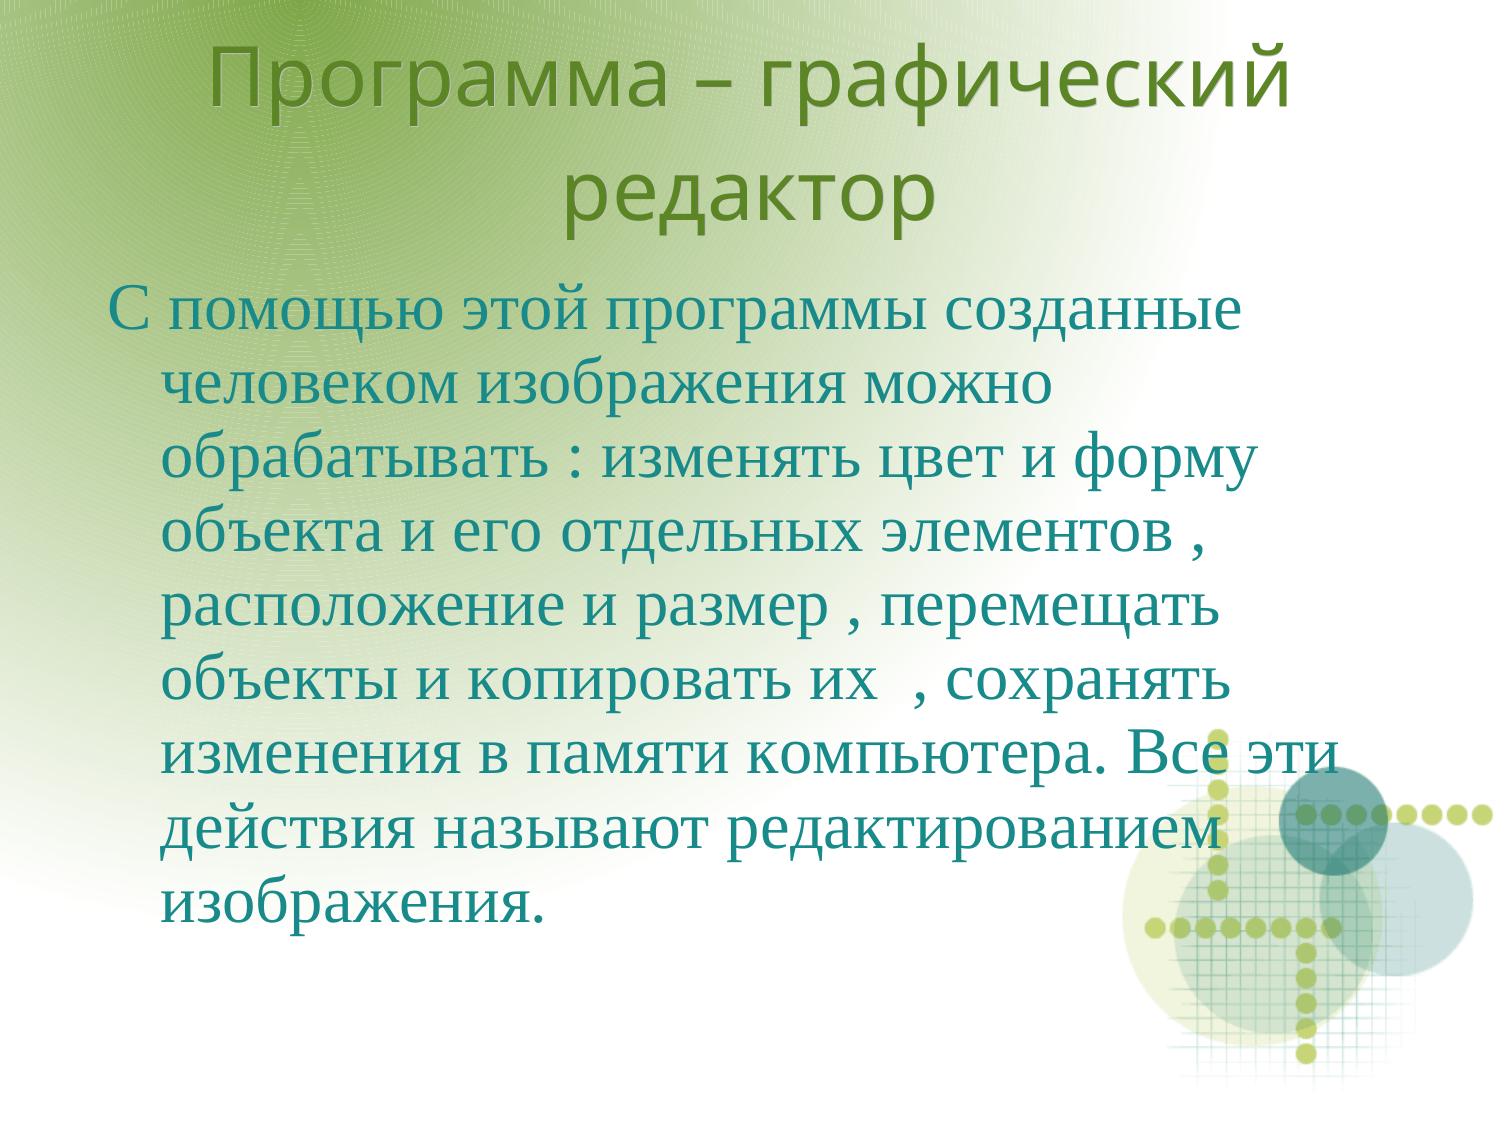

# Программа – графический редактор
С помощью этой программы созданные человеком изображения можно обрабатывать : изменять цвет и форму объекта и его отдельных элементов , расположение и размер , перемещать объекты и копировать их , сохранять изменения в памяти компьютера. Все эти действия называют редактированием изображения.